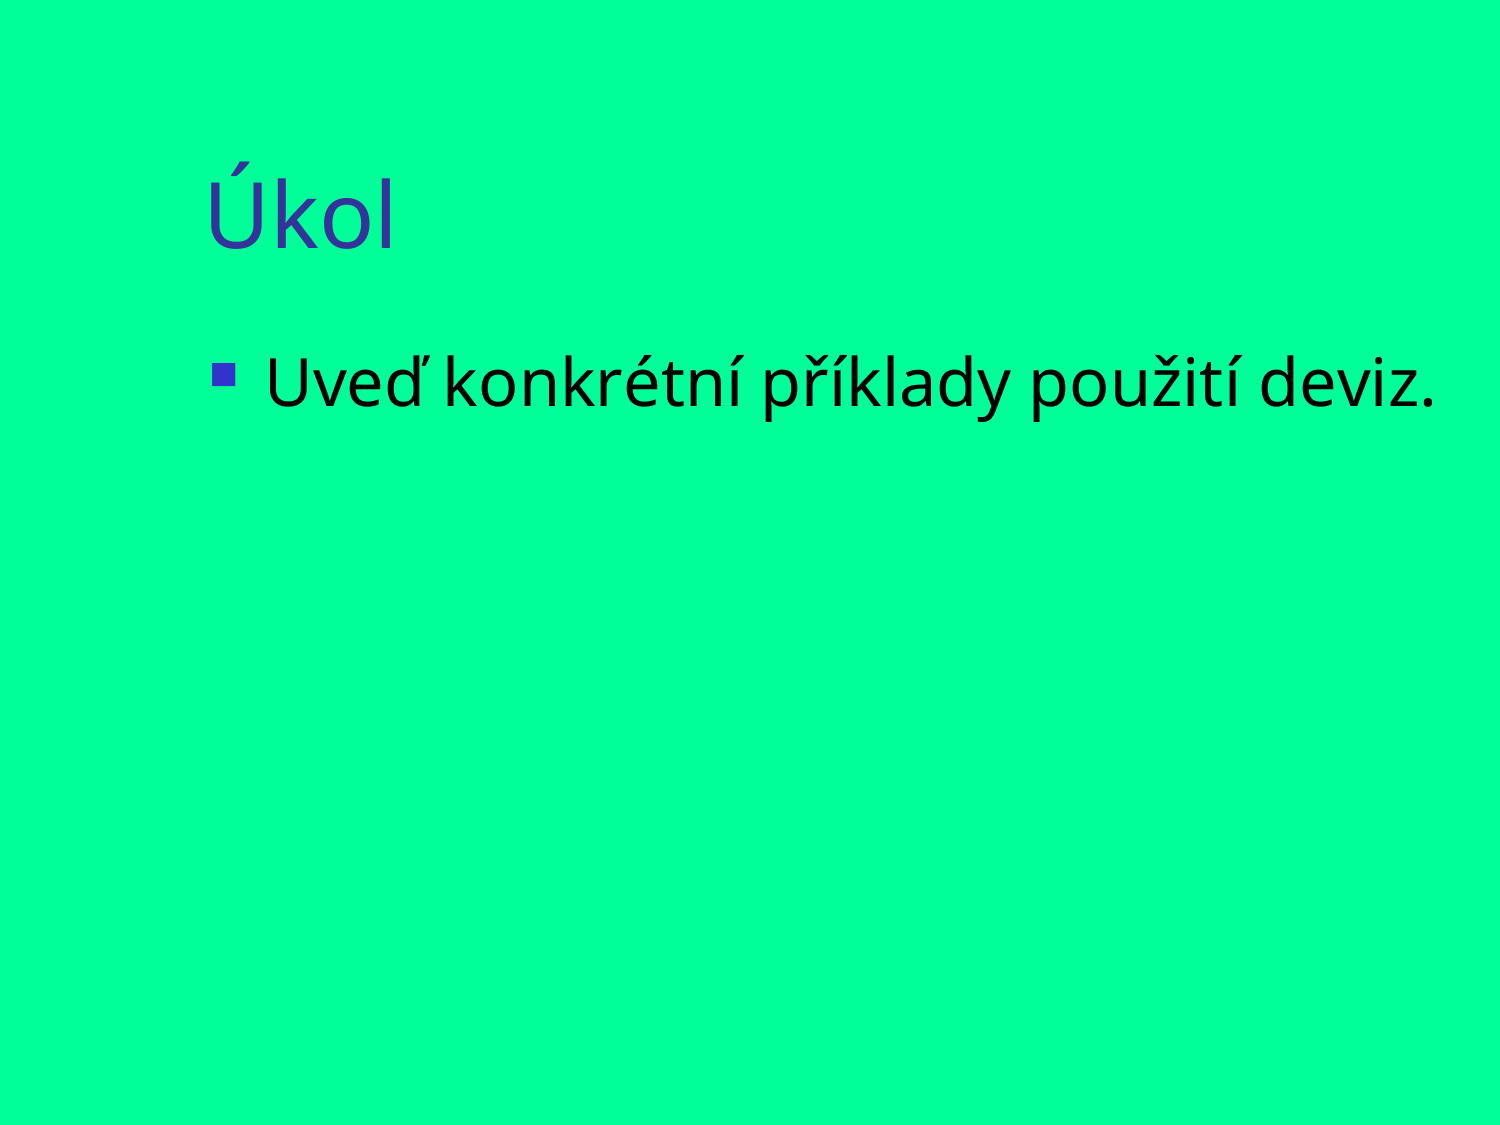

# Úkol
Uveď konkrétní příklady použití deviz.